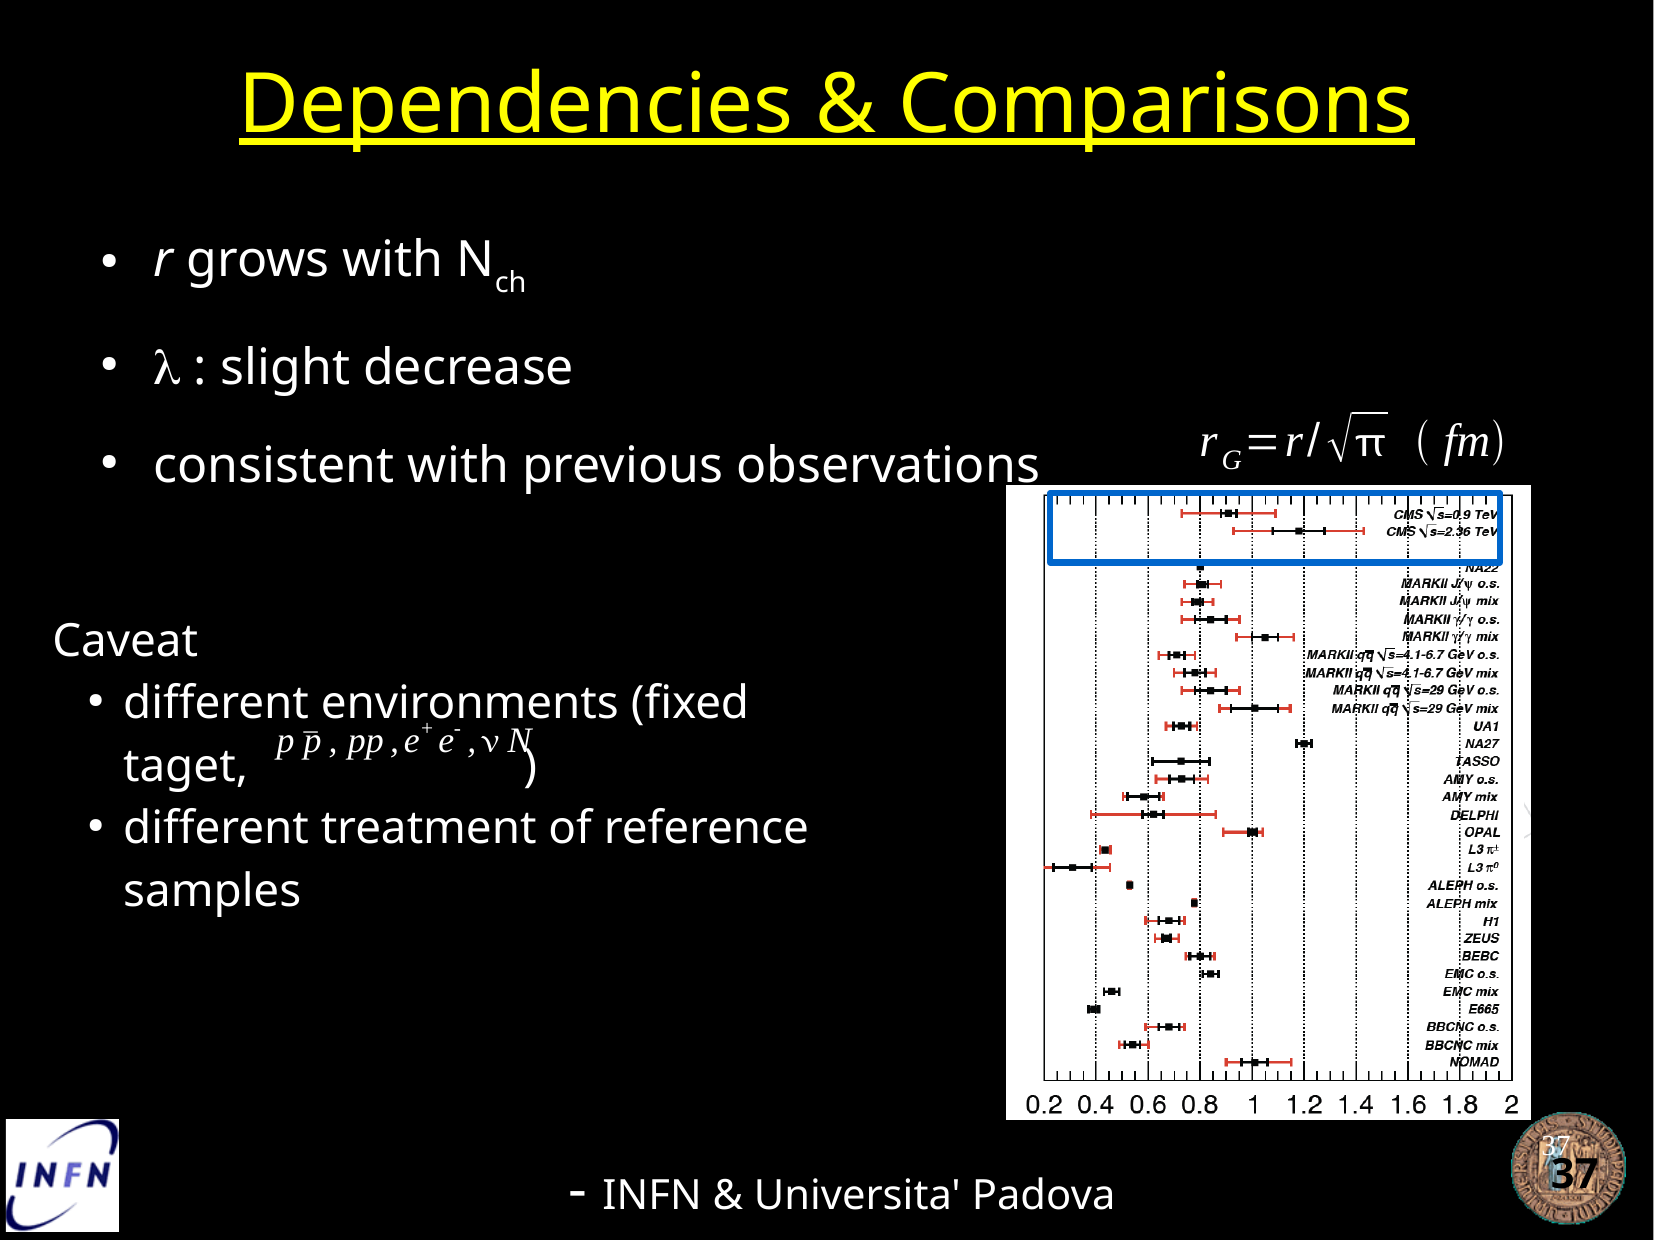

# Dependencies & Comparisons
r grows with Nch
l : slight decrease
consistent with previous observations
Caveat
different environments (fixed taget, )
different treatment of reference samples
37